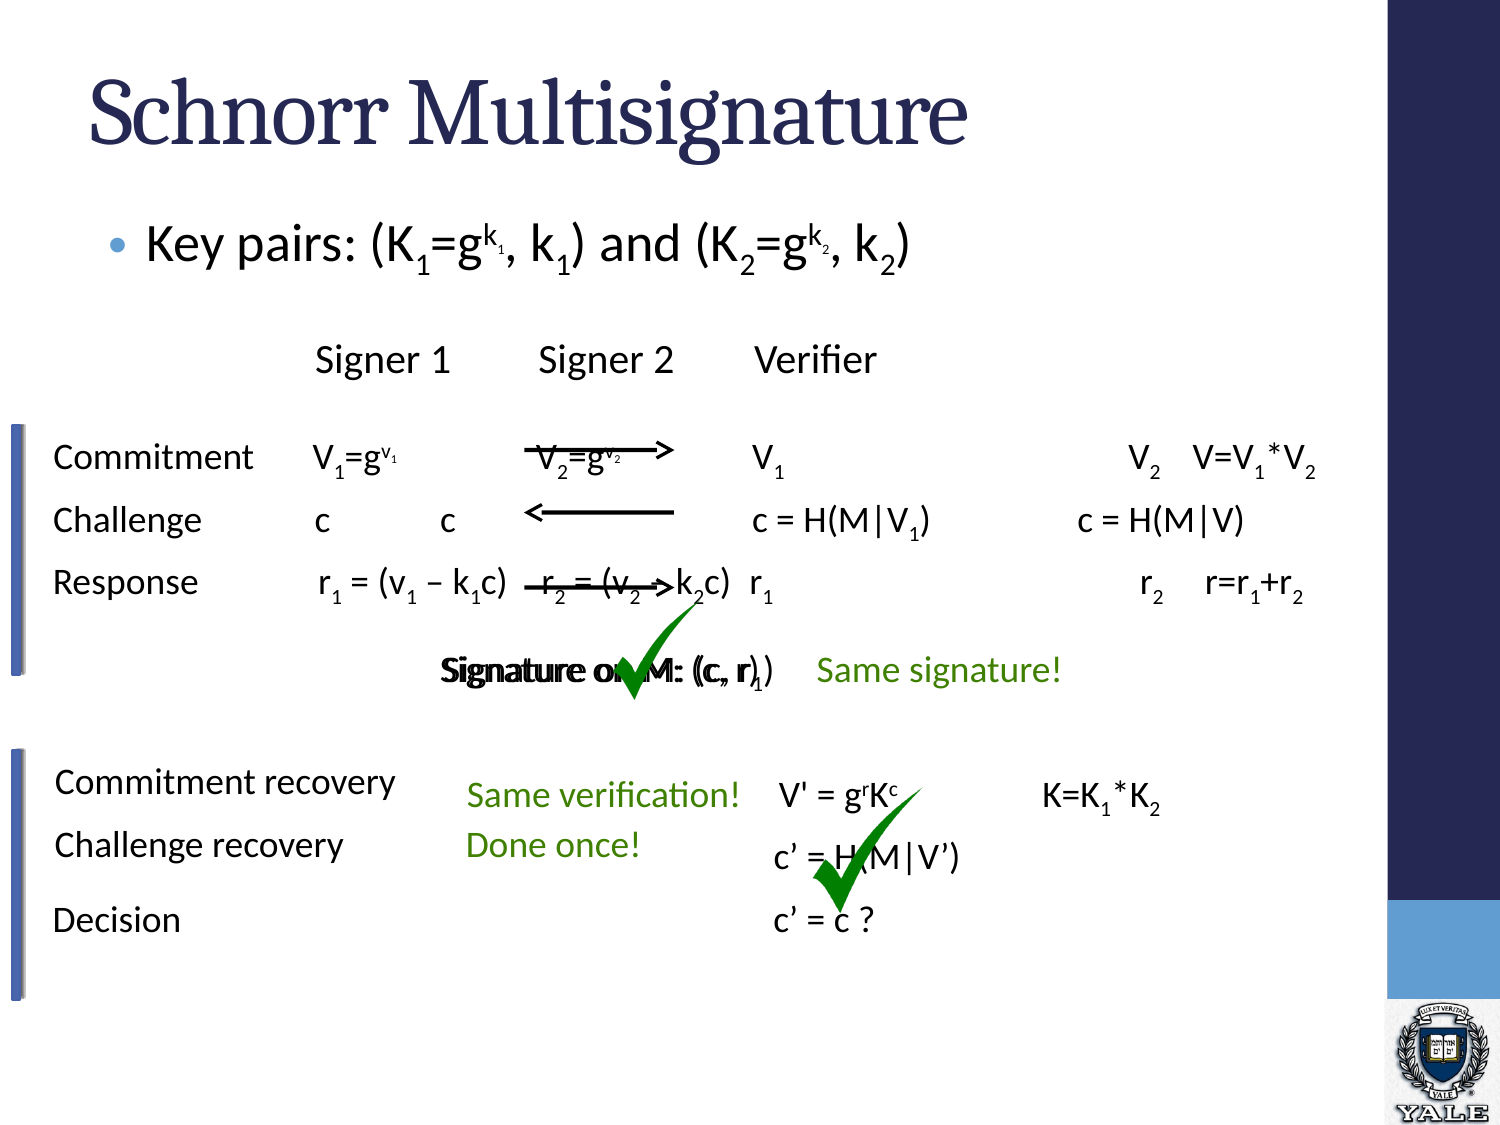

# Schnorr Multisignature
Key pairs: (K1=gk1, k1) and (K2=gk2, k2)
Signer 1
Signer 2
Verifier
Commitment
V1=gv1
V2=gv2
V1
V2
V=V1*V2
Challenge
c
c
c = H(M|V1)
c = H(M|V)
Response
r1 = (v1 – k1c)
r2 = (v2 – k2c)
r1
r2
r=r1+r2
Signature on M: (c, r)
Signature on M: (c, r1)
Same signature!
Commitment recovery
Same verification!
V' = grKc
K=K1*K2
Challenge recovery
Done once!
c’ = H(M|V’)
Decision
c’ = c ?